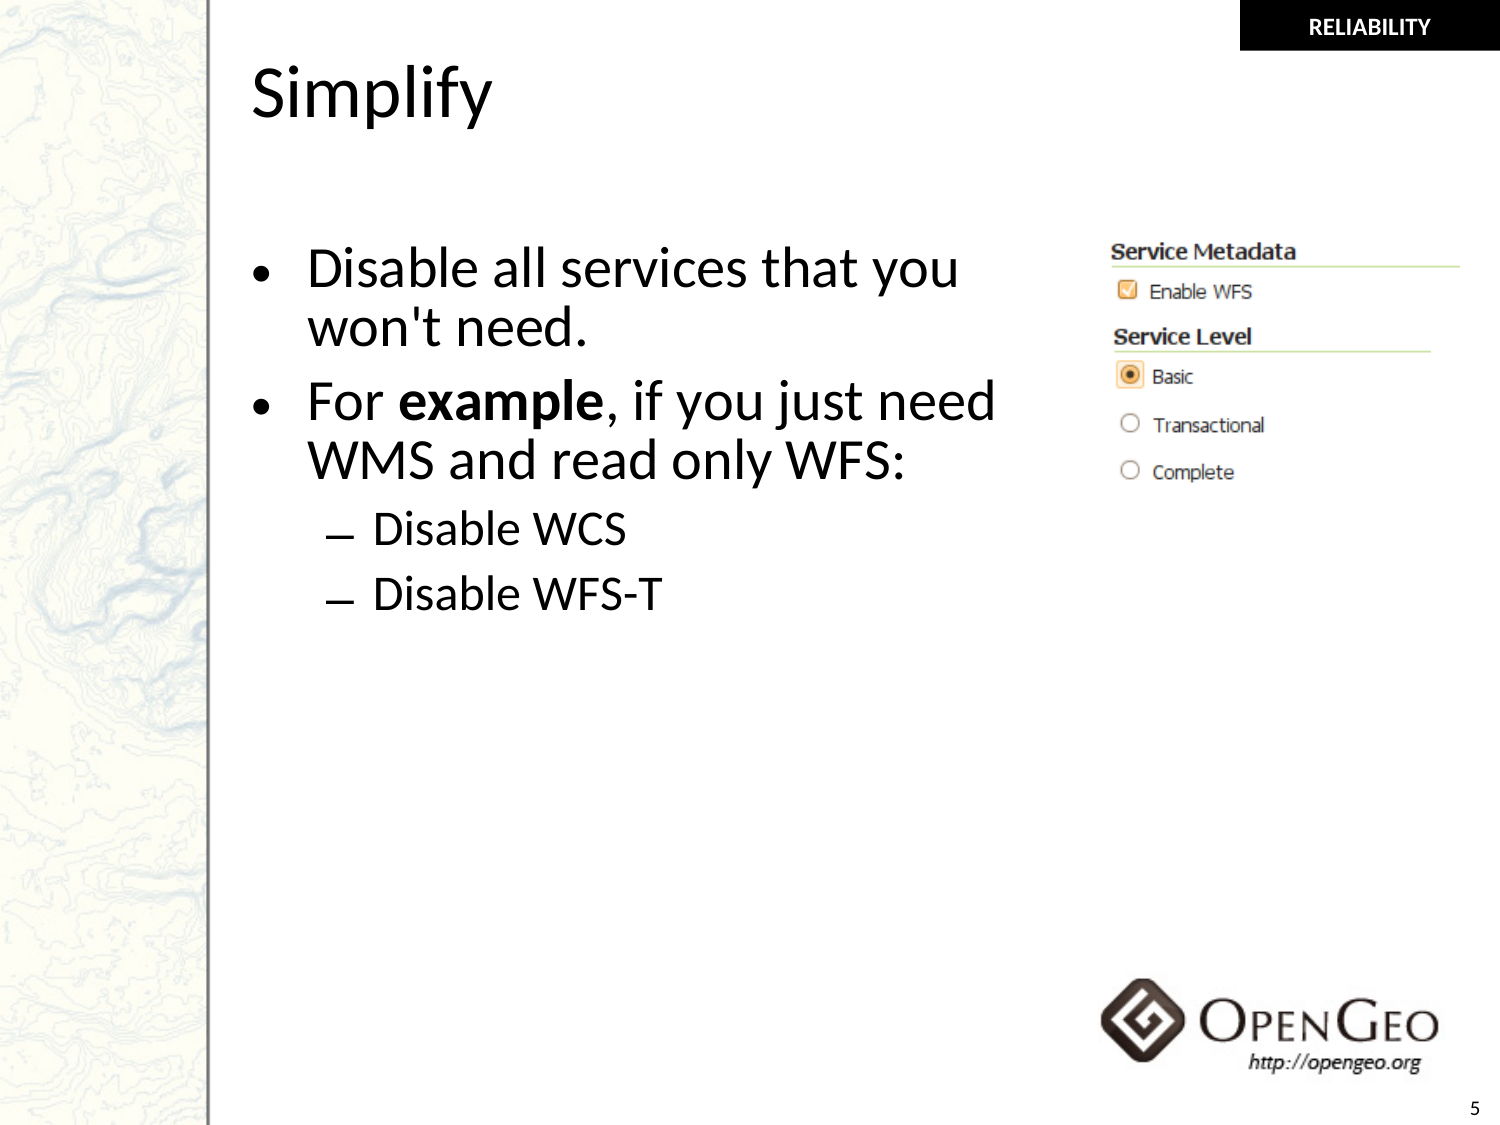

RELIABILITY
# Simplify
Disable all services that you won't need.
For example, if you just need WMS and read only WFS:
Disable WCS
Disable WFS-T